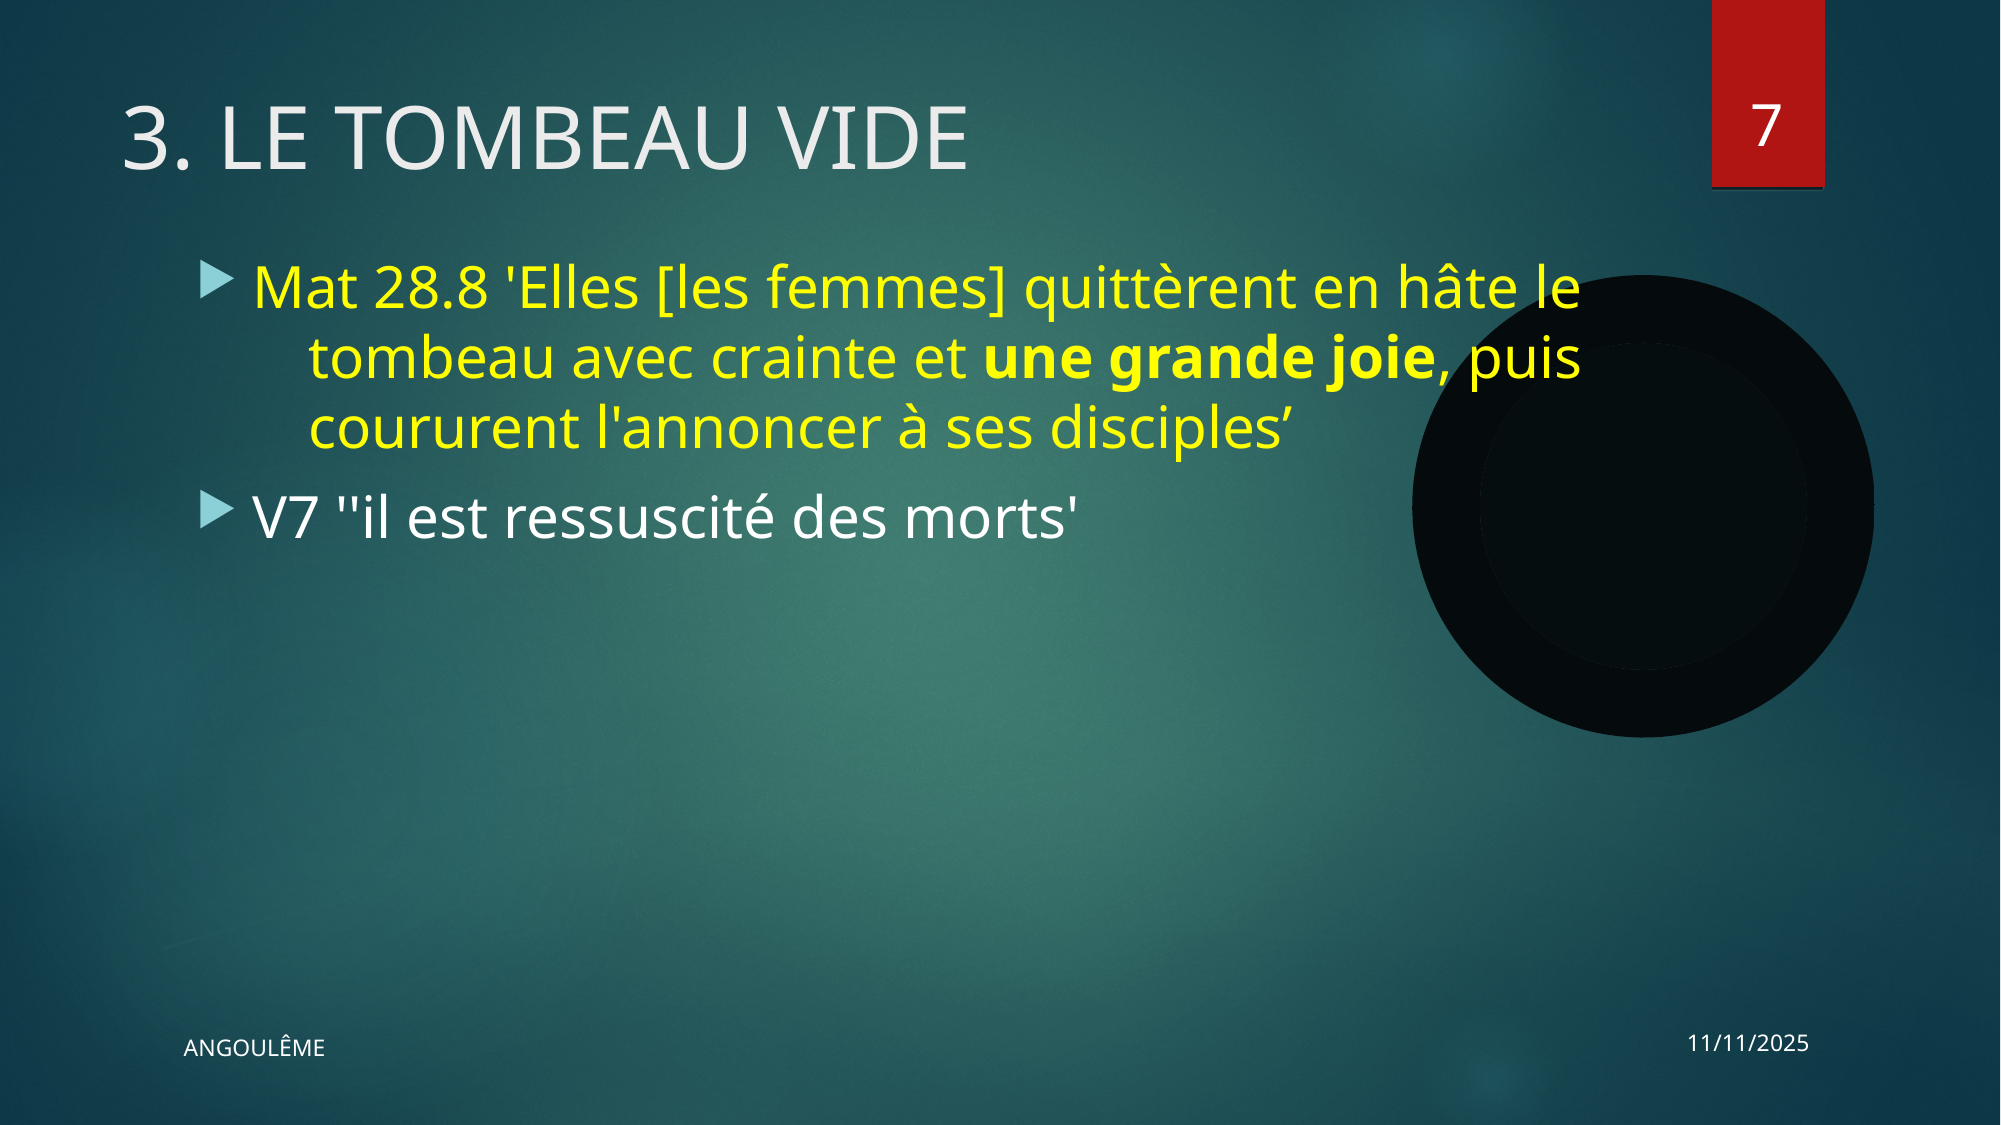

# 3. LE TOMBEAU VIDE
Mat 28.8 'Elles [les femmes] quittèrent en hâte le tombeau avec crainte et une grande joie, puis coururent l'annoncer à ses disciples’
V7 ''il est ressuscité des morts'
11/11/2025
ANGOULÊME